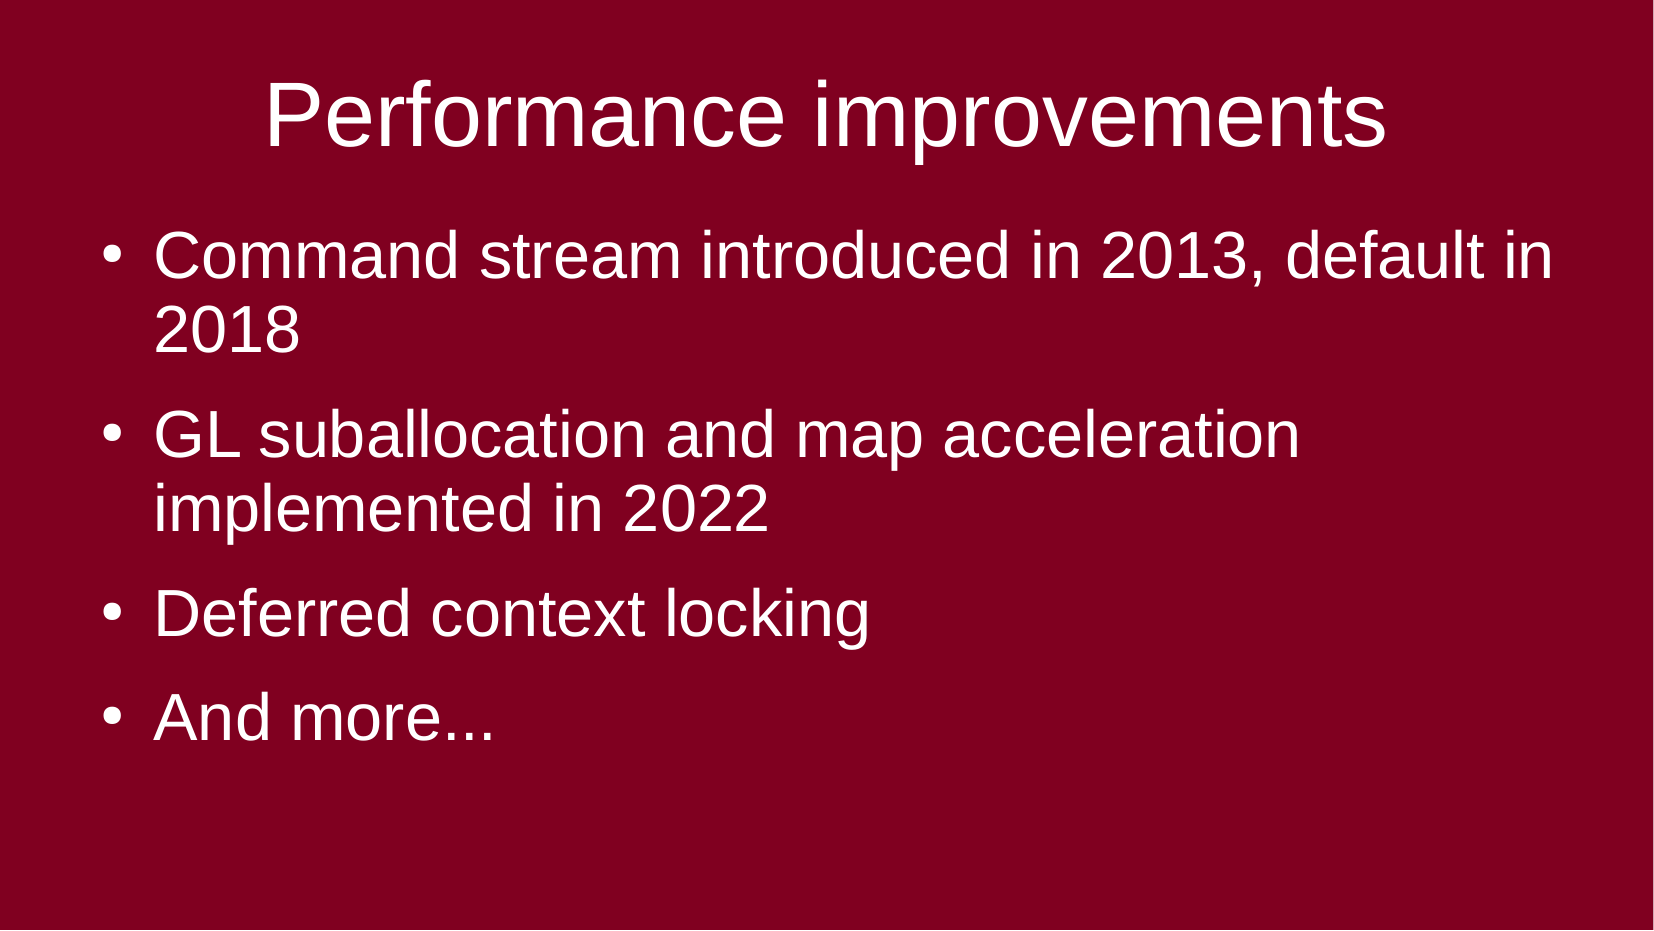

# Performance improvements
Command stream introduced in 2013, default in 2018
GL suballocation and map acceleration implemented in 2022
Deferred context locking
And more...